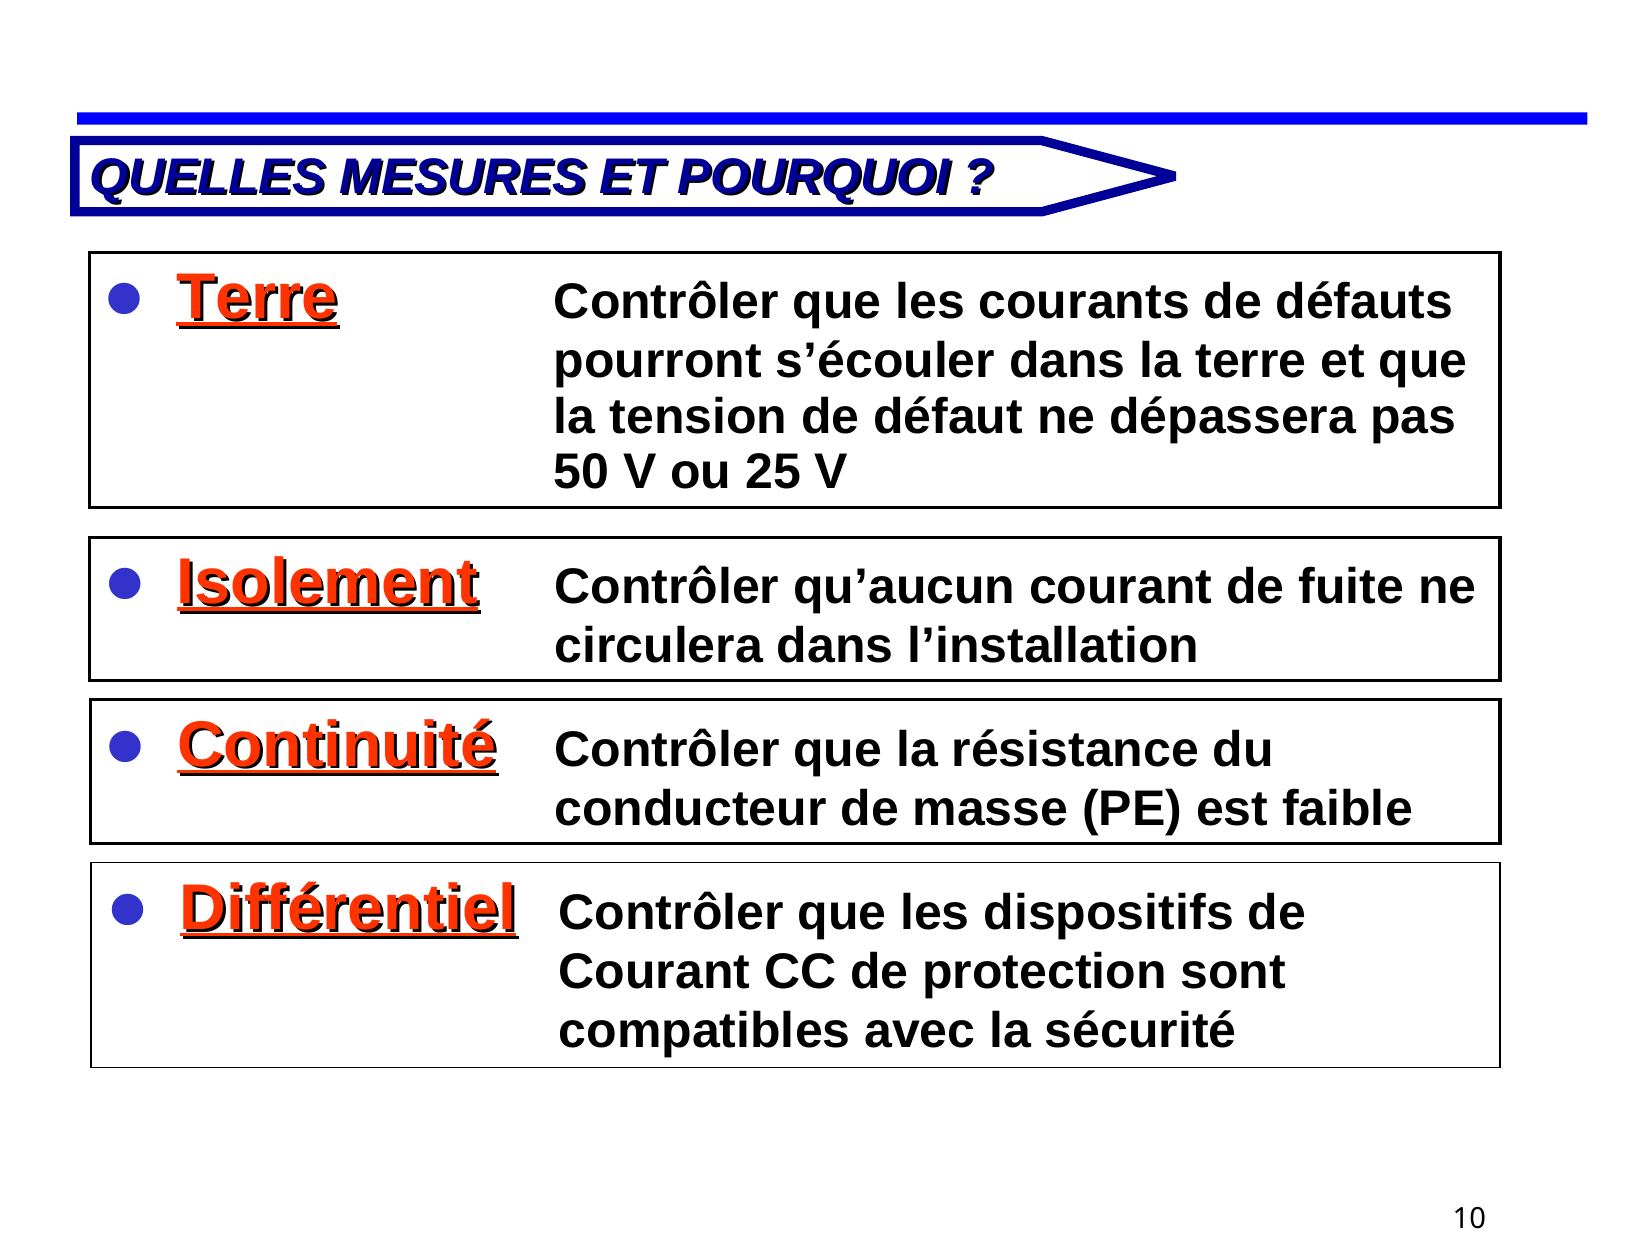

QUELLES MESURES ET POURQUOI ?
 Terre 		Contrôler que les courants de défauts
 		 	pourront s’écouler dans la terre et que
 	 		la tension de défaut ne dépassera pas
 			50 V ou 25 V
 Isolement	Contrôler qu’aucun courant de fuite ne
			circulera dans l’installation
 Continuité	Contrôler que la résistance du
			conducteur de masse (PE) est faible
 Différentiel		Contrôler que les dispositifs de
														Courant CC de protection sont
														compatibles avec la sécurité